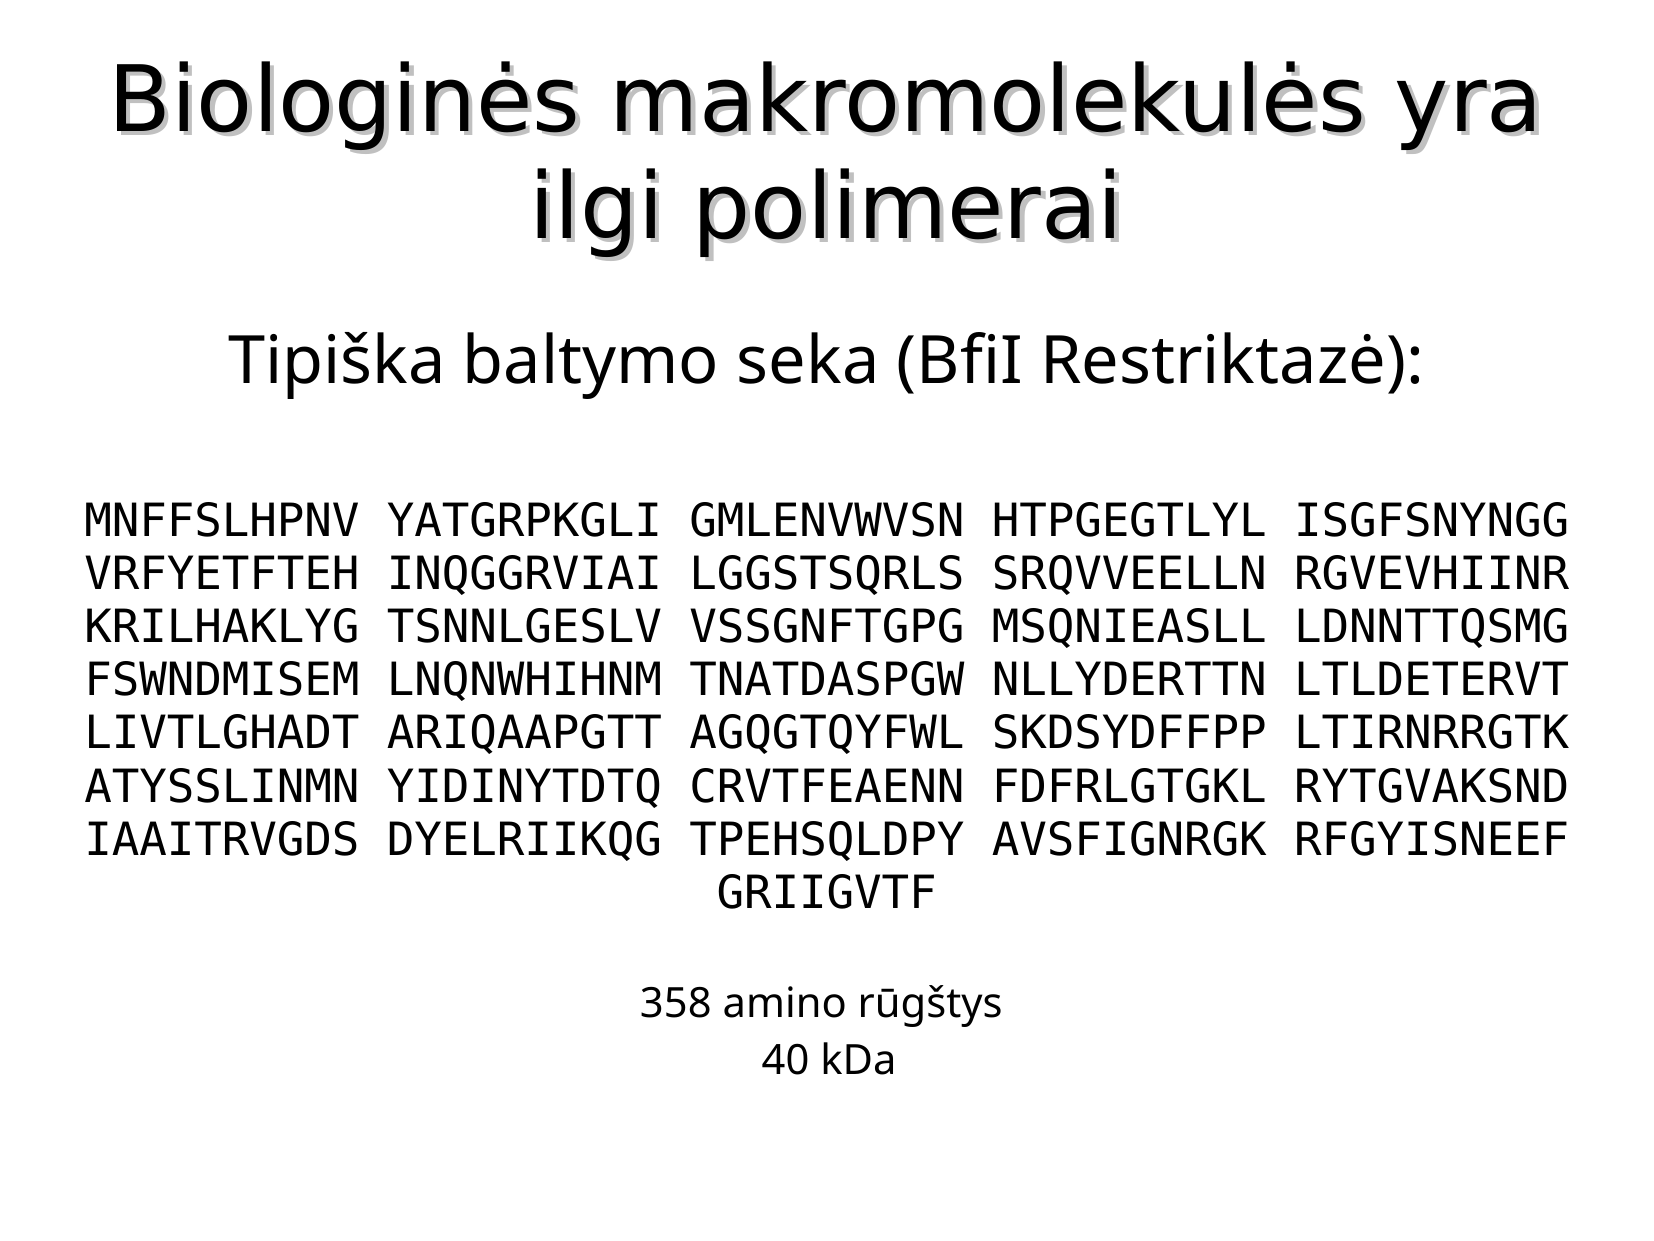

# Biologinės makromolekulės yra ilgi polimerai
Tipiška baltymo seka (BfiI Restriktazė):
MNFFSLHPNV YATGRPKGLI GMLENVWVSN HTPGEGTLYL ISGFSNYNGG VRFYETFTEH INQGGRVIAI LGGSTSQRLS SRQVVEELLN RGVEVHIINR KRILHAKLYG TSNNLGESLV VSSGNFTGPG MSQNIEASLL LDNNTTQSMG FSWNDMISEM LNQNWHIHNM TNATDASPGW NLLYDERTTN LTLDETERVT LIVTLGHADT ARIQAAPGTT AGQGTQYFWL SKDSYDFFPP LTIRNRRGTK ATYSSLINMN YIDINYTDTQ CRVTFEAENN FDFRLGTGKL RYTGVAKSND IAAITRVGDS DYELRIIKQG TPEHSQLDPY AVSFIGNRGK RFGYISNEEF GRIIGVTF
358 amino rūgštys
 40 kDa